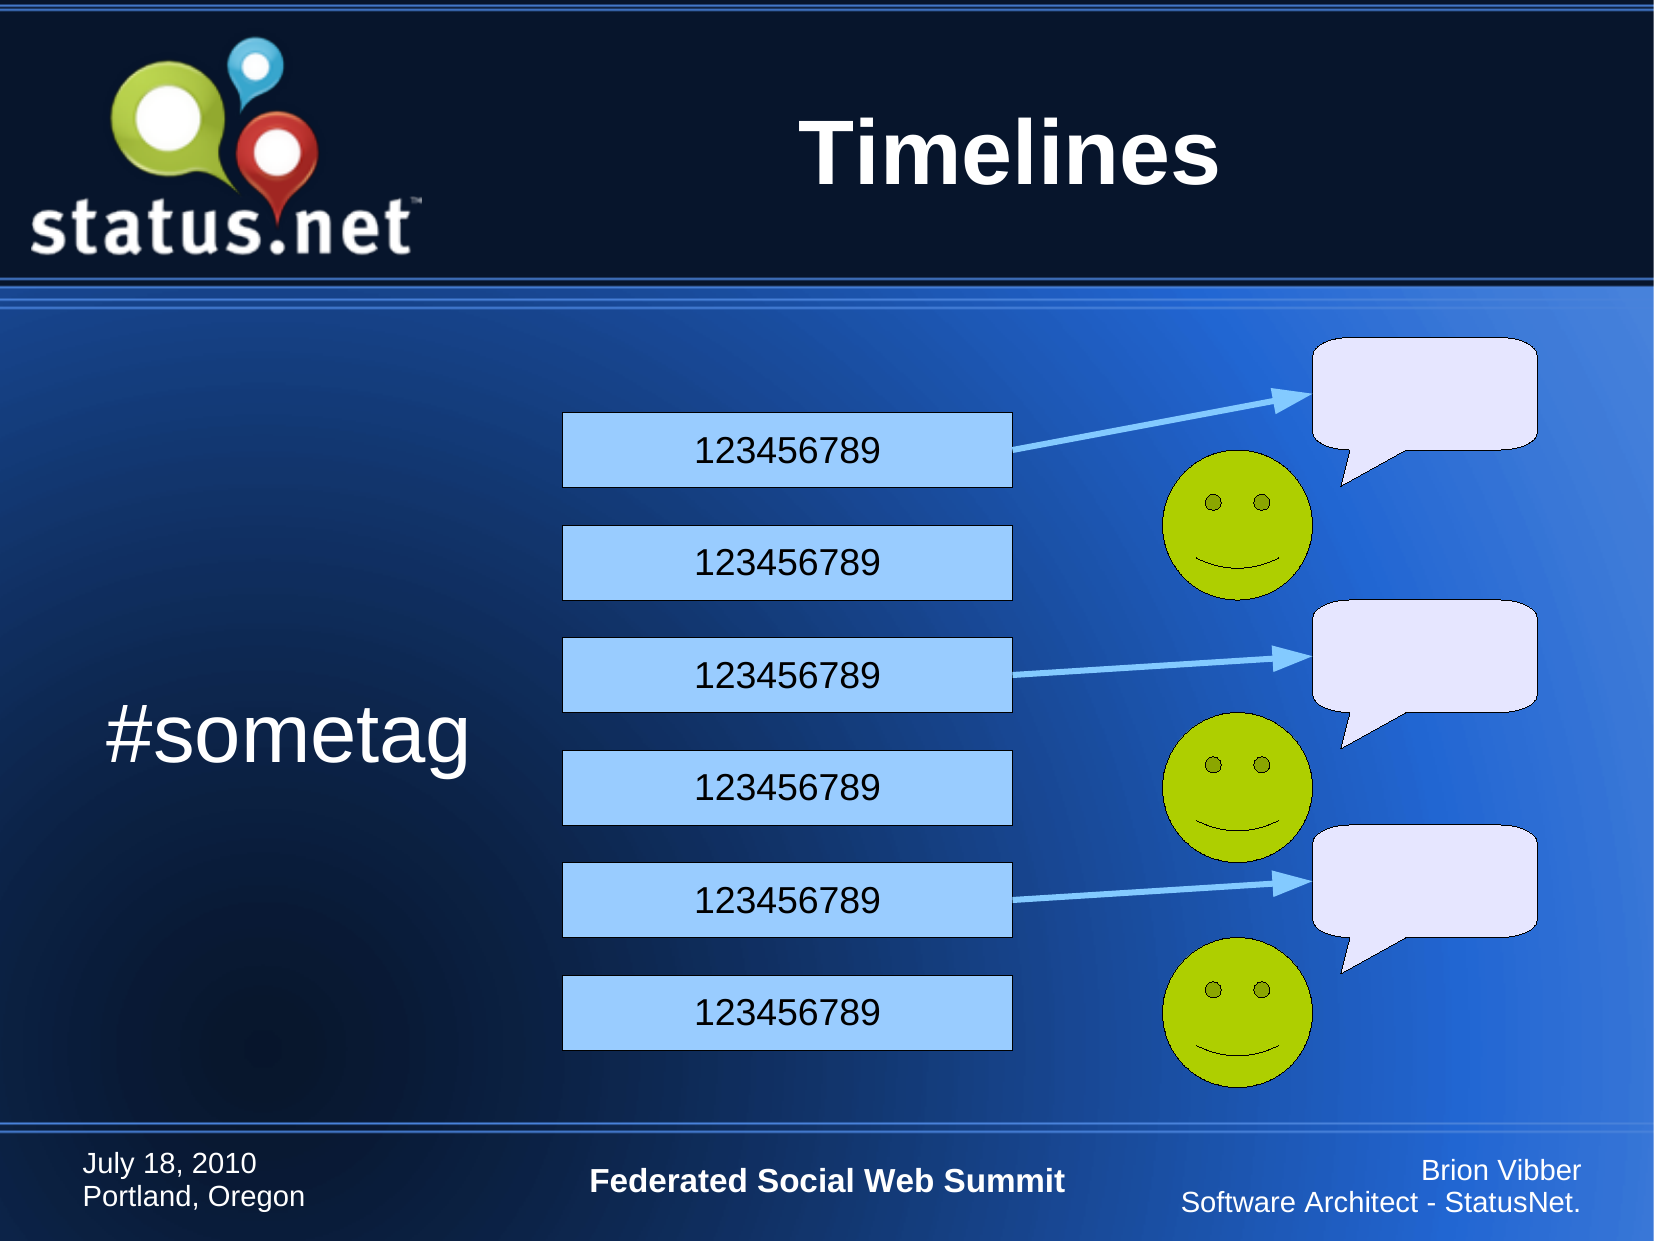

# Timelines
123456789
123456789
123456789
#sometag
123456789
123456789
123456789